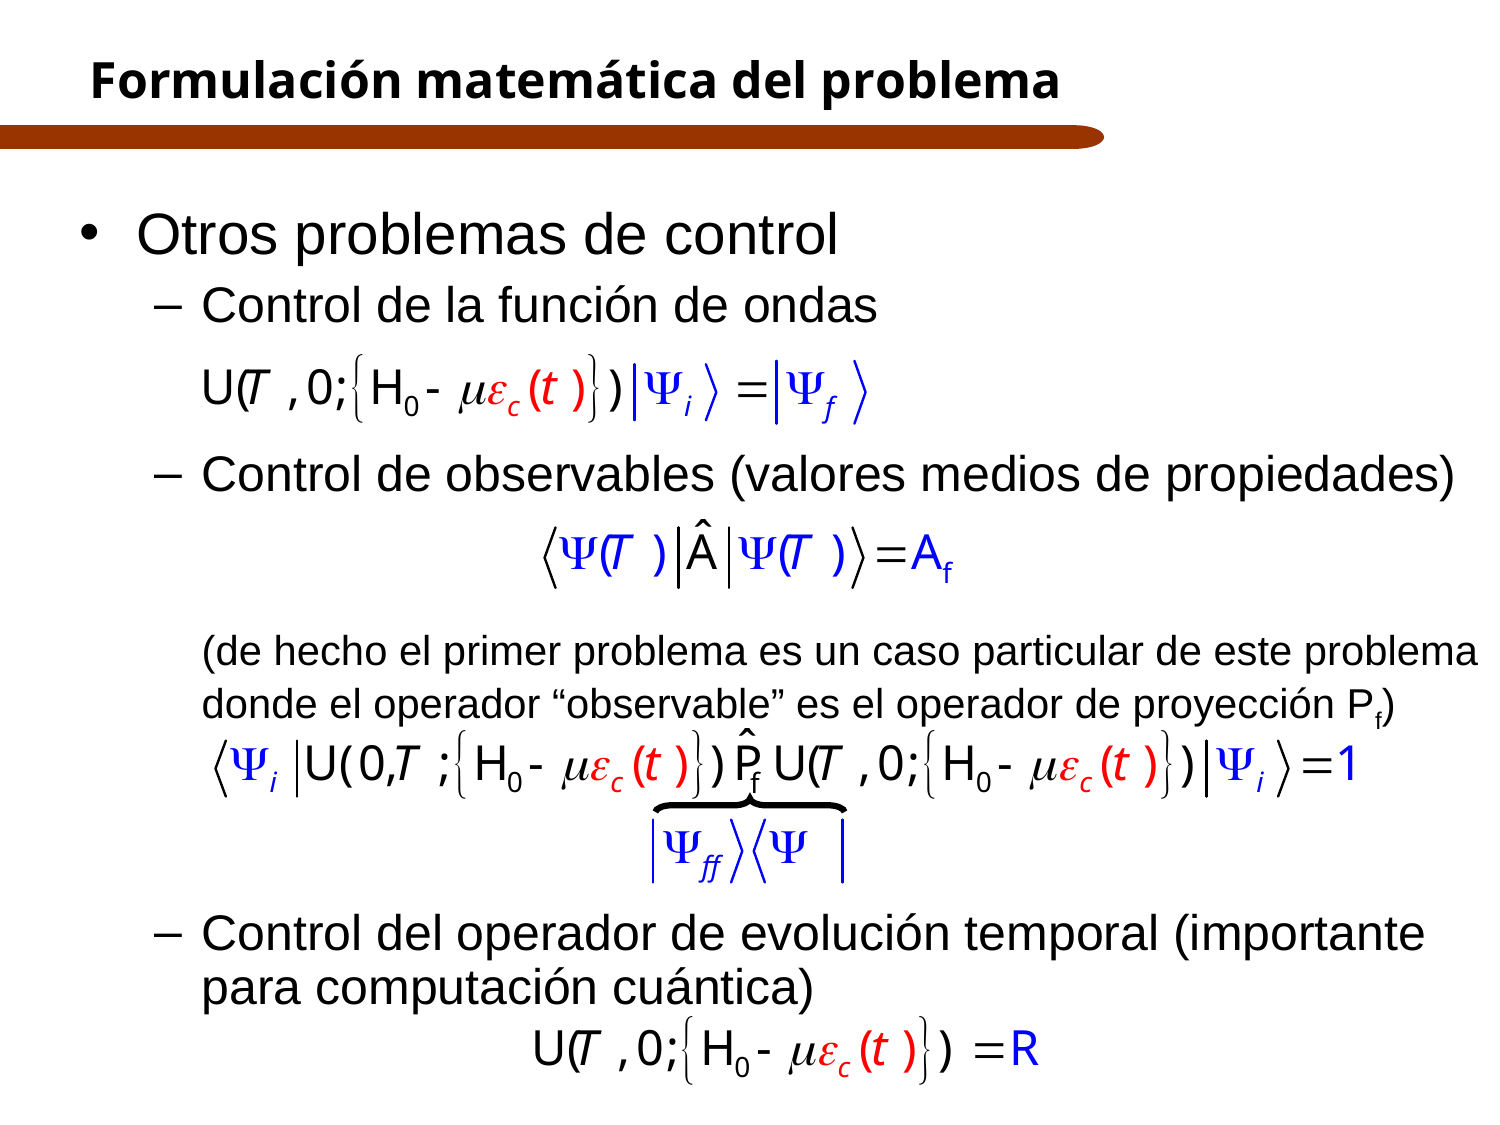

Formulación matemática del problema
# Otros problemas de control
Control de la función de ondas
Control de observables (valores medios de propiedades)
	(de hecho el primer problema es un caso particular de este problema donde el operador “observable” es el operador de proyección Pf)
Control del operador de evolución temporal (importante para computación cuántica)